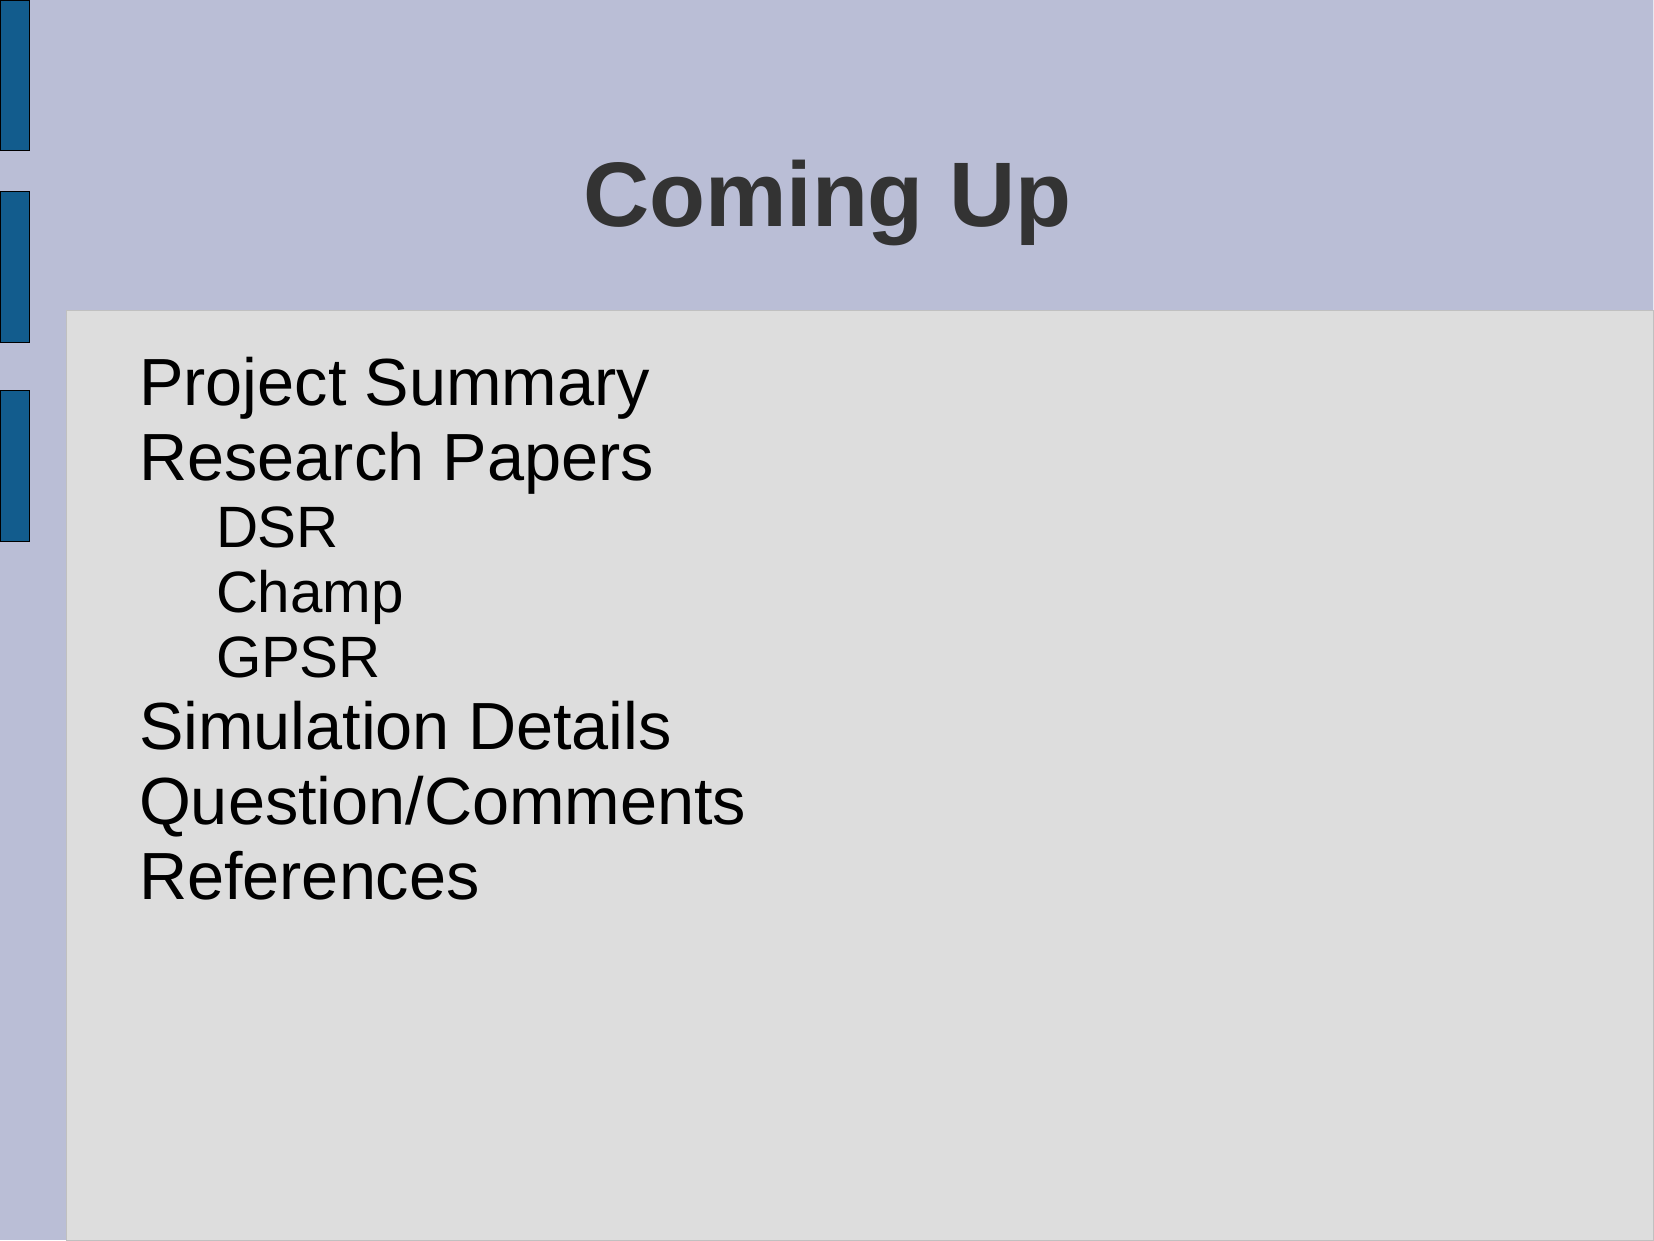

# Coming Up
Project Summary
Research Papers
DSR
Champ
GPSR
Simulation Details
Question/Comments
References